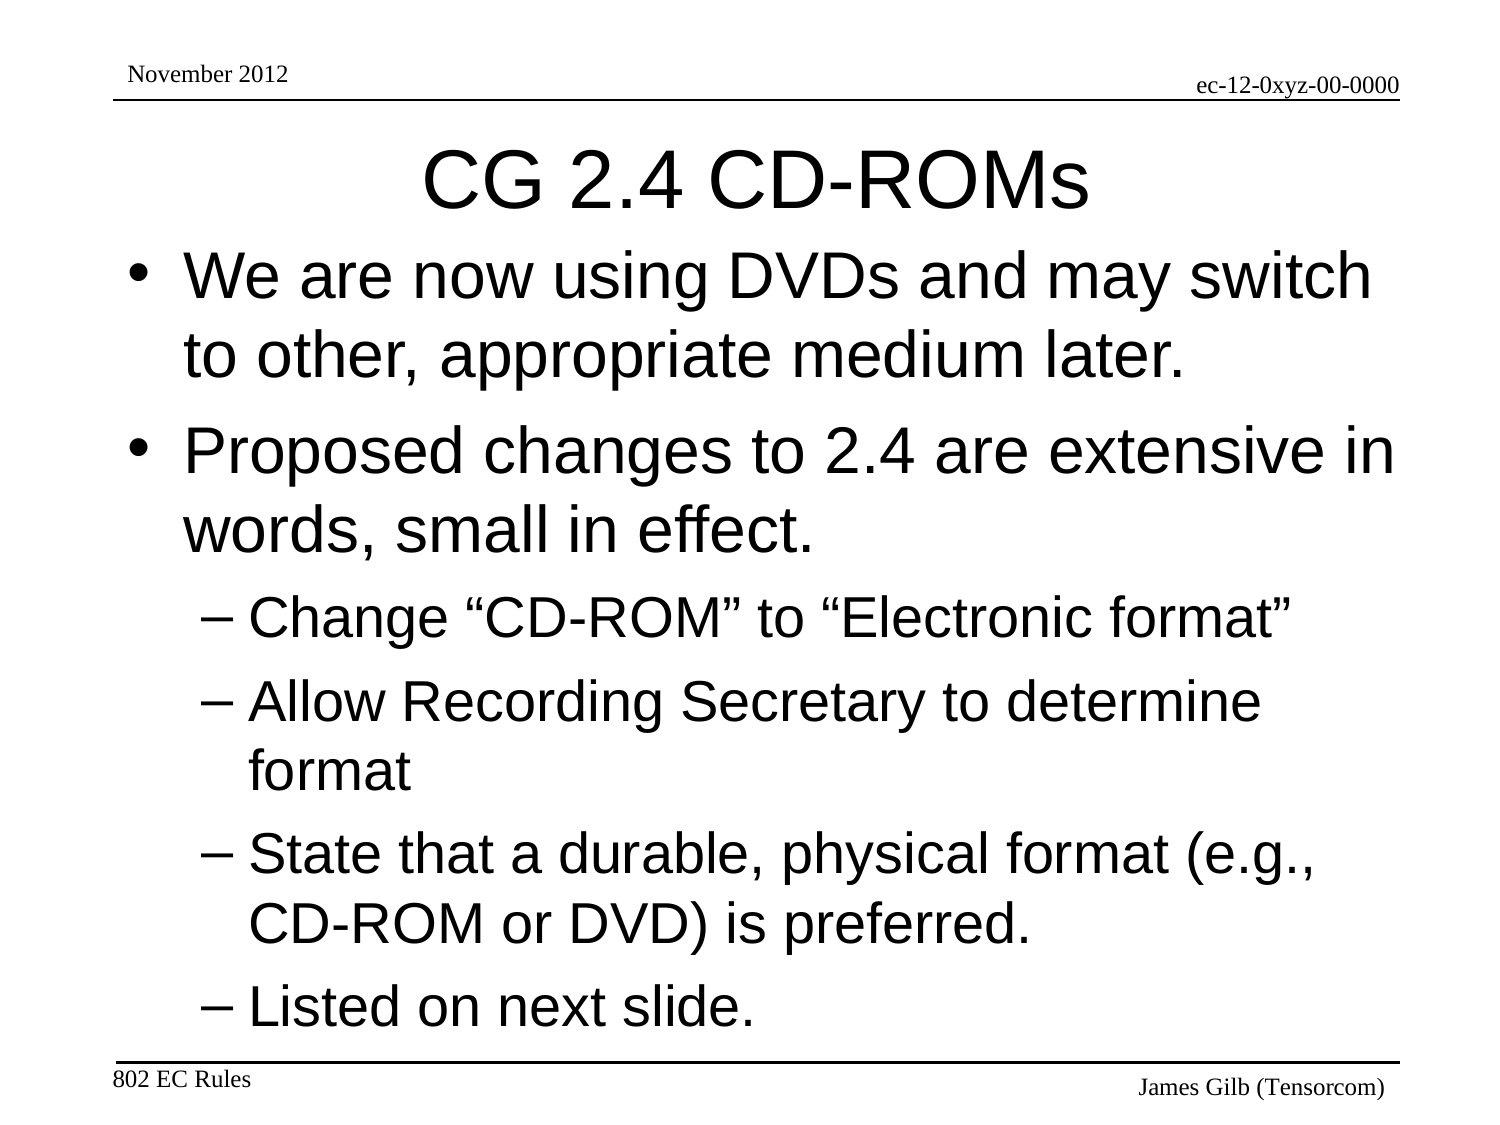

# CG 2.4 CD-ROMs
We are now using DVDs and may switch to other, appropriate medium later.
Proposed changes to 2.4 are extensive in words, small in effect.
Change “CD-ROM” to “Electronic format”
Allow Recording Secretary to determine format
State that a durable, physical format (e.g., CD-ROM or DVD) is preferred.
Listed on next slide.